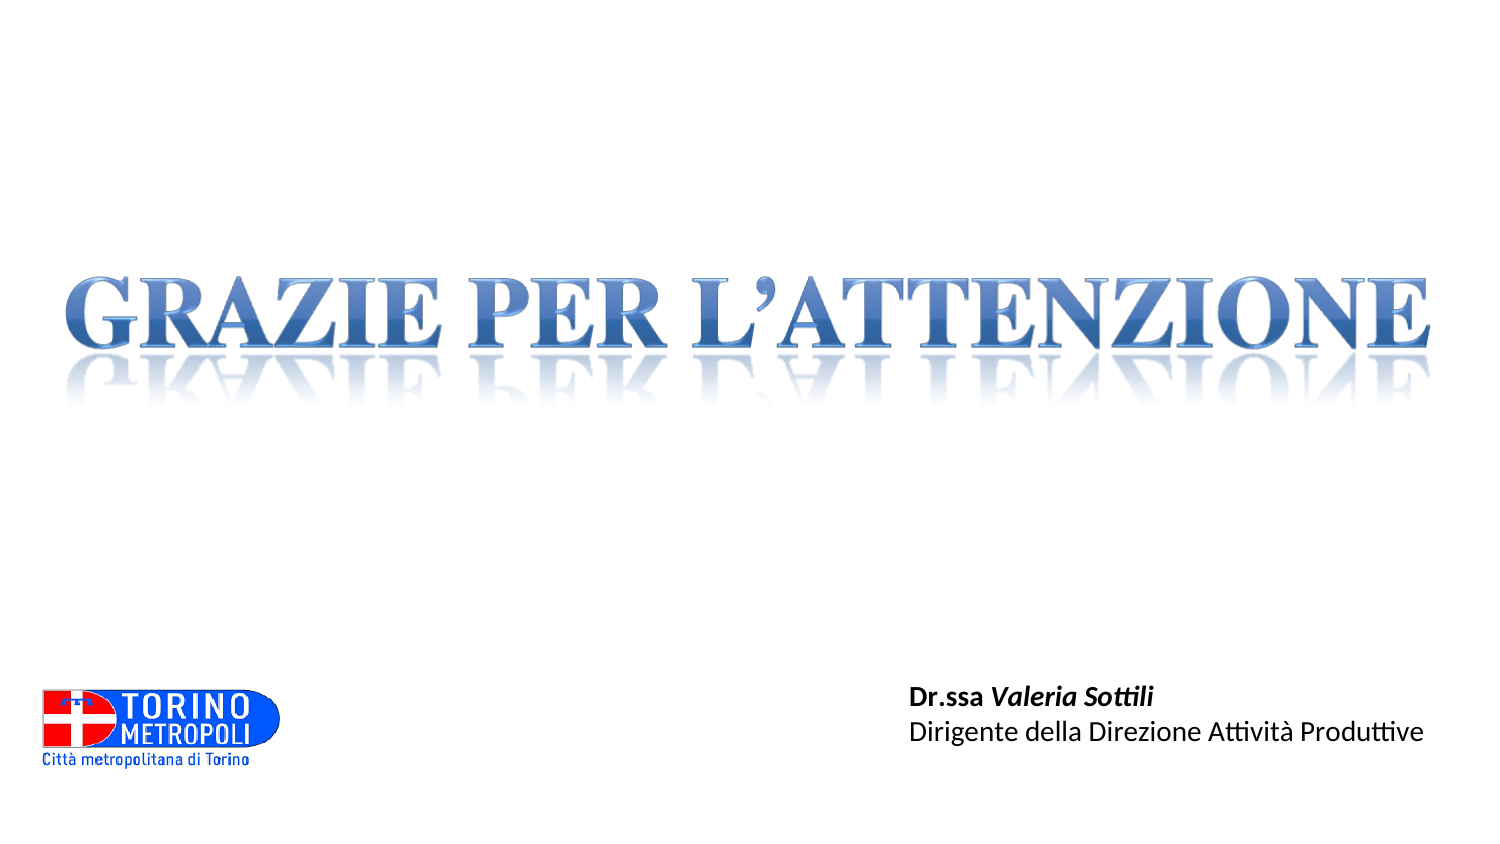

Dr.ssa Valeria Sottili
Dirigente della Direzione Attività Produttive